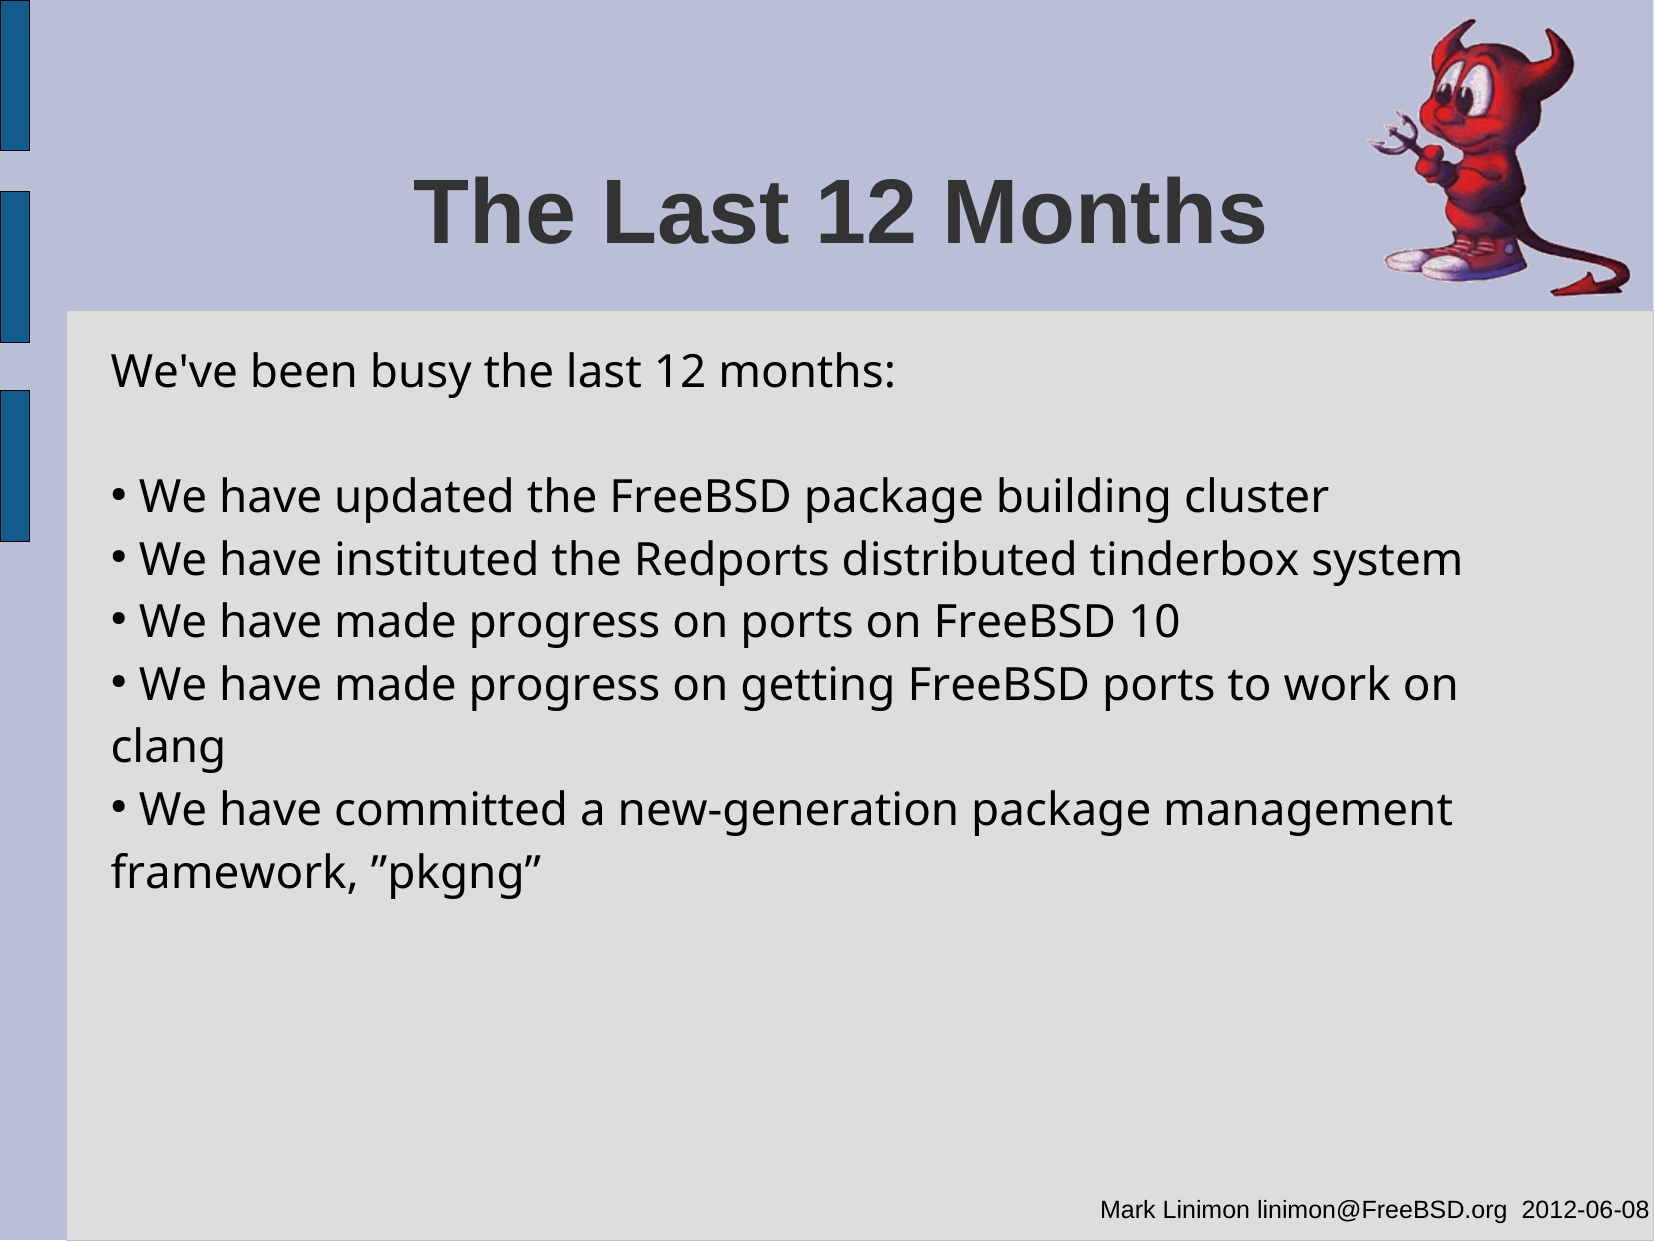

# The Last 12 Months
We've been busy the last 12 months:
 We have updated the FreeBSD package building cluster
 We have instituted the Redports distributed tinderbox system
 We have made progress on ports on FreeBSD 10
 We have made progress on getting FreeBSD ports to work on clang
 We have committed a new-generation package management framework, ”pkgng”
Mark Linimon linimon@FreeBSD.org 2012-06-08